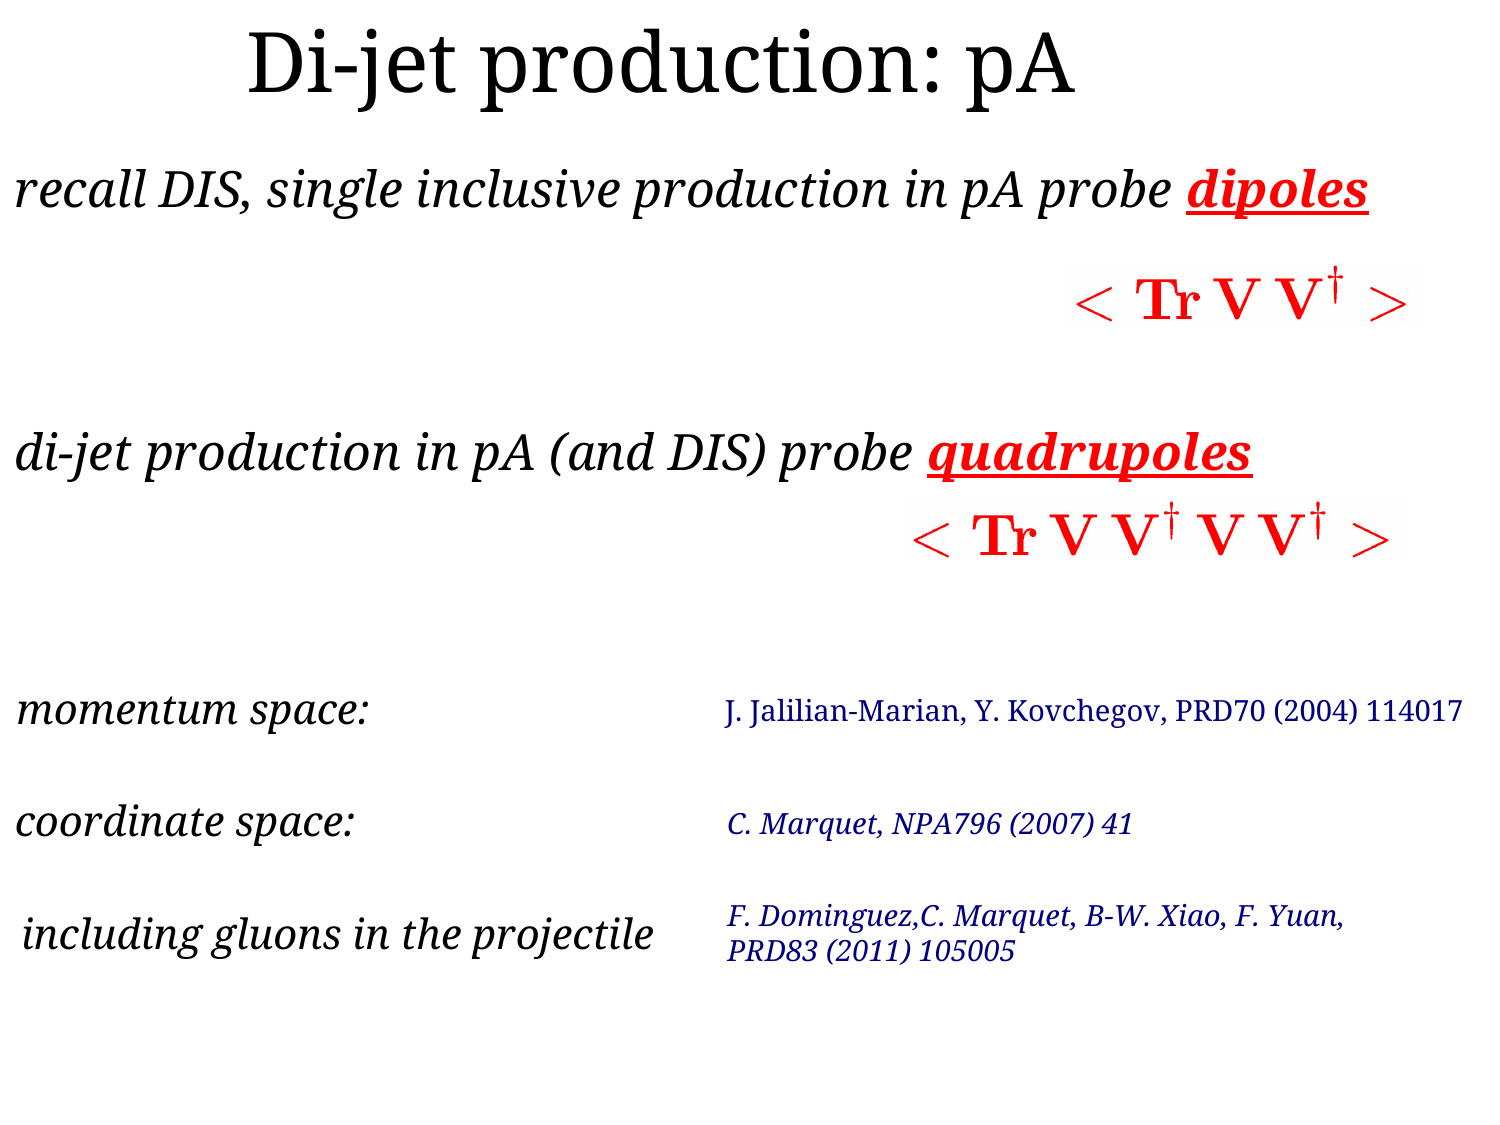

# Di-jet production: pA
recall DIS, single inclusive production in pA probe dipoles
di-jet production in pA (and DIS) probe quadrupoles
momentum space:
J. Jalilian-Marian, Y. Kovchegov, PRD70 (2004) 114017
coordinate space:
C. Marquet, NPA796 (2007) 41
F. Dominguez,C. Marquet, B-W. Xiao, F. Yuan, PRD83 (2011) 105005
including gluons in the projectile